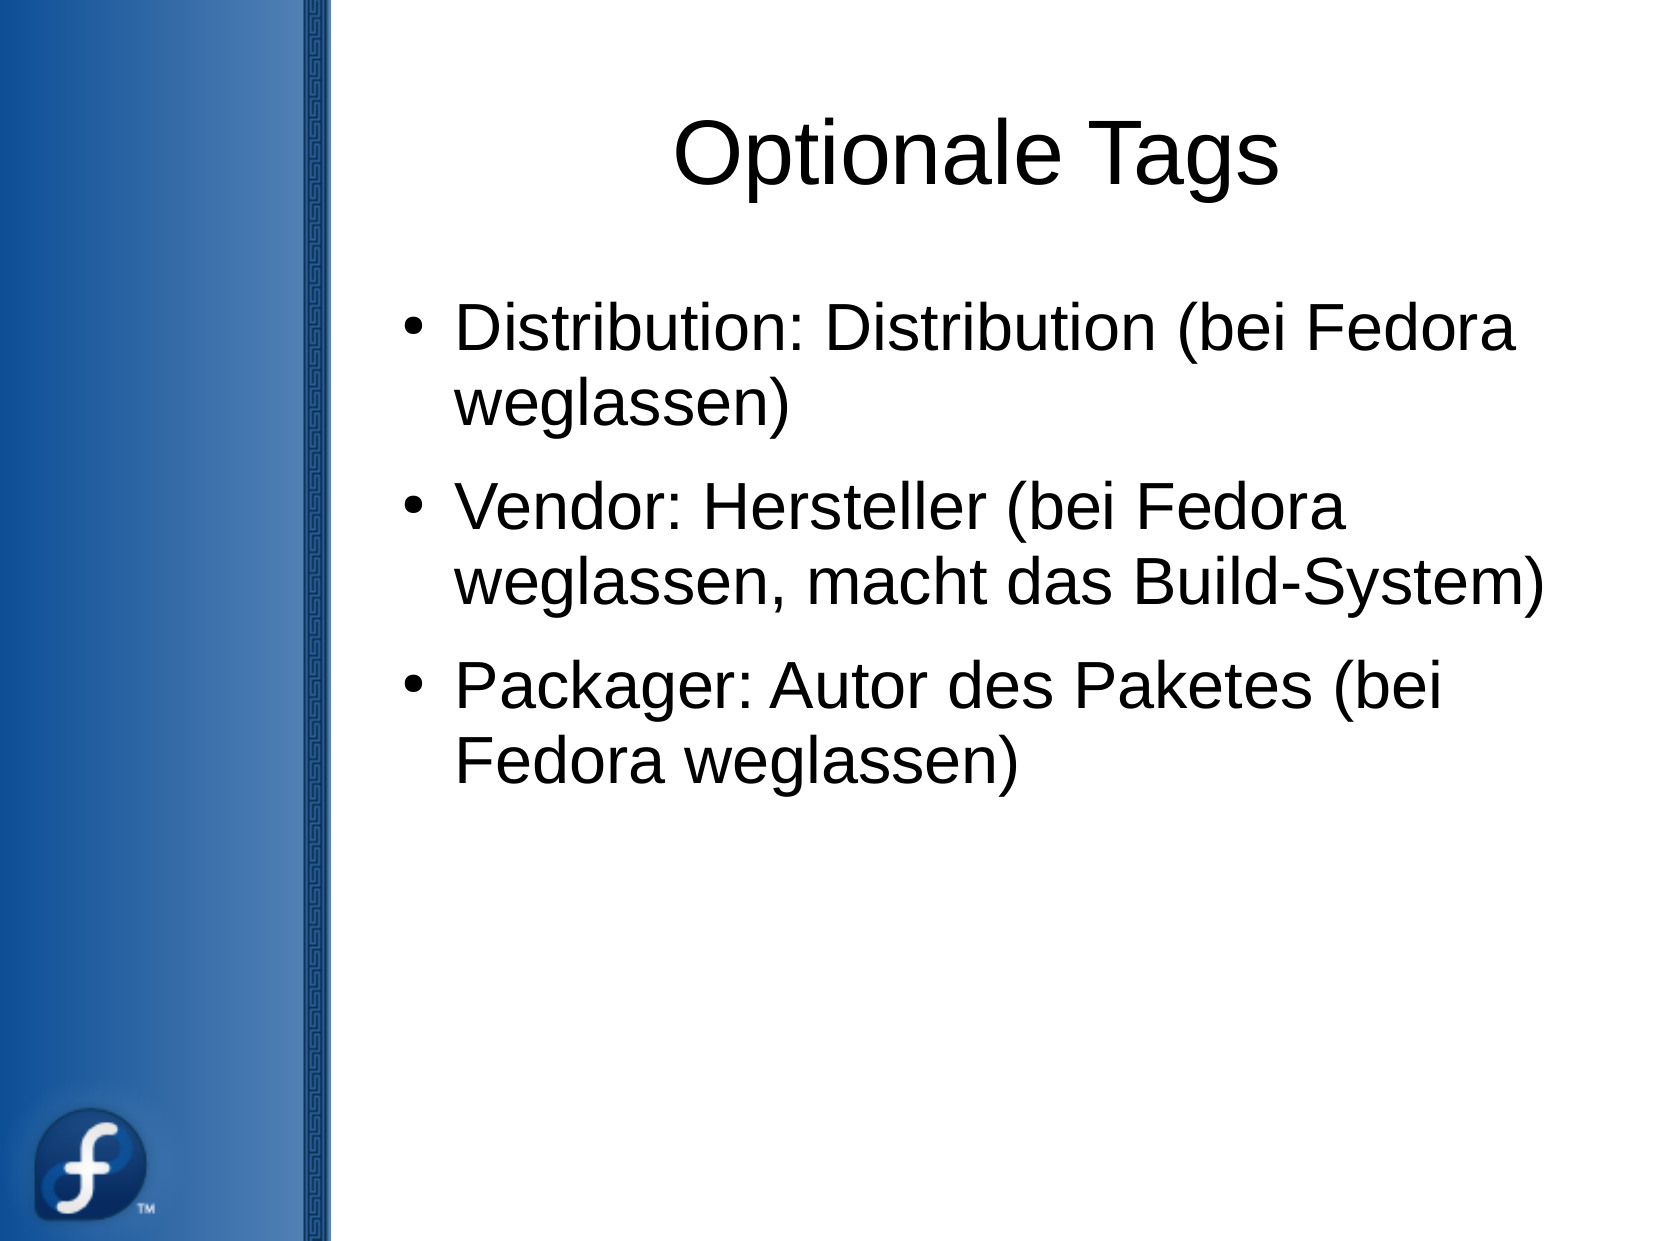

# Optionale Tags
Distribution: Distribution (bei Fedora weglassen)
Vendor: Hersteller (bei Fedora weglassen, macht das Build-System)
Packager: Autor des Paketes (bei Fedora weglassen)